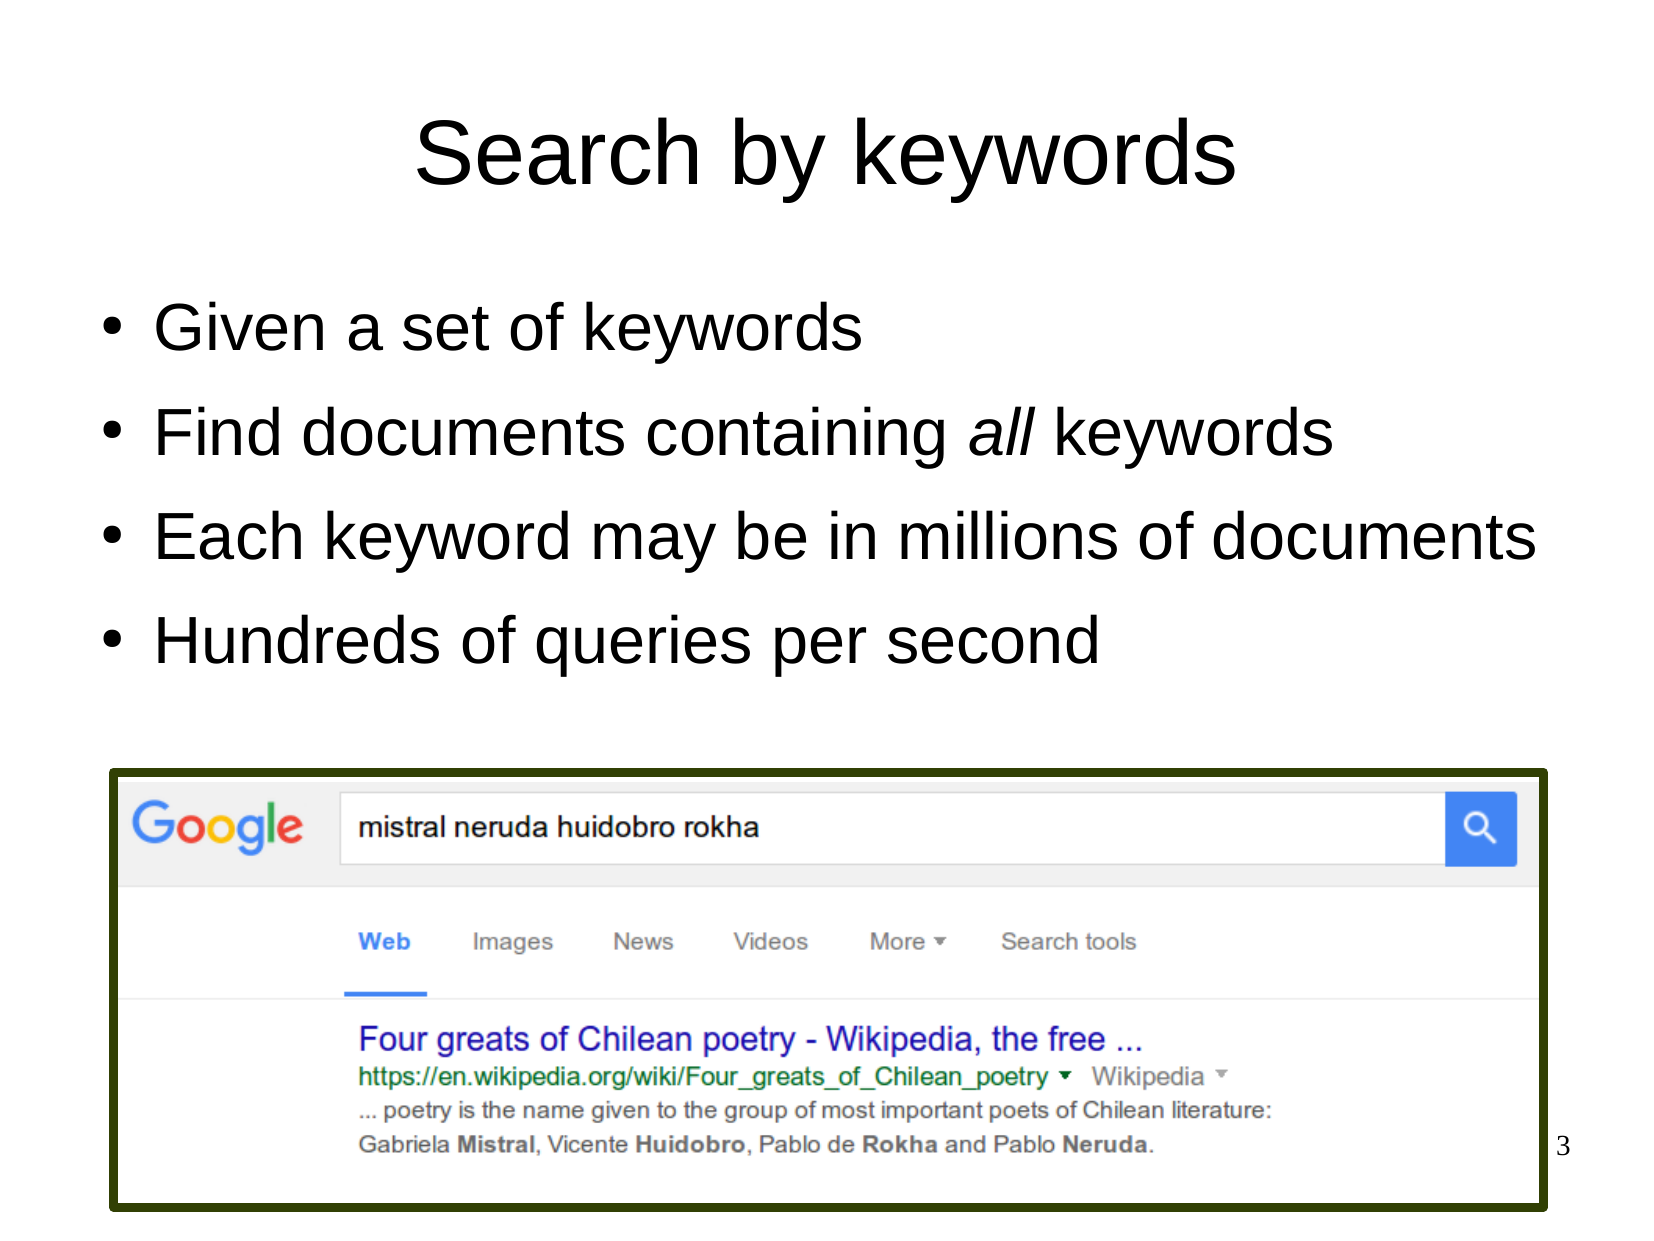

# Search by keywords
Given a set of keywords
Find documents containing all keywords
Each keyword may be in millions of documents
Hundreds of queries per second
3